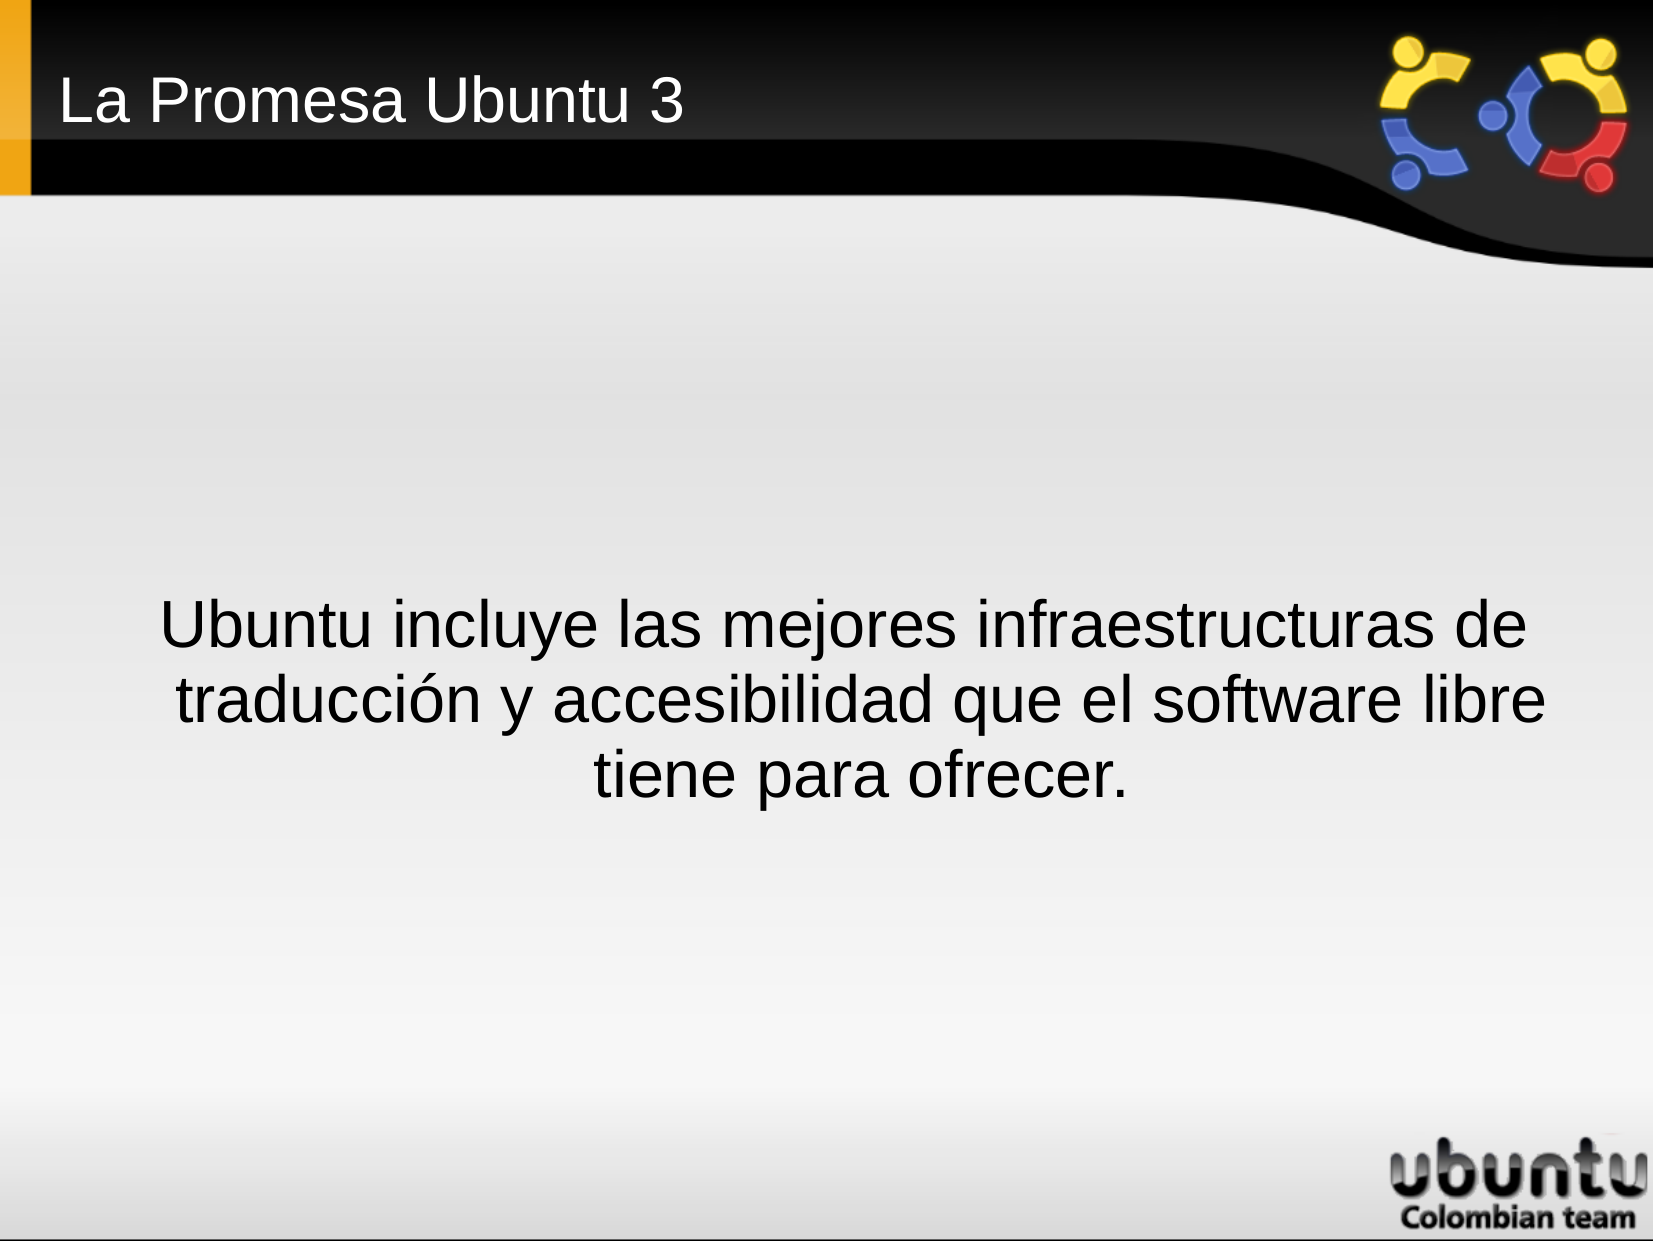

# La Promesa Ubuntu 3
Ubuntu incluye las mejores infraestructuras de traducción y accesibilidad que el software libre tiene para ofrecer.